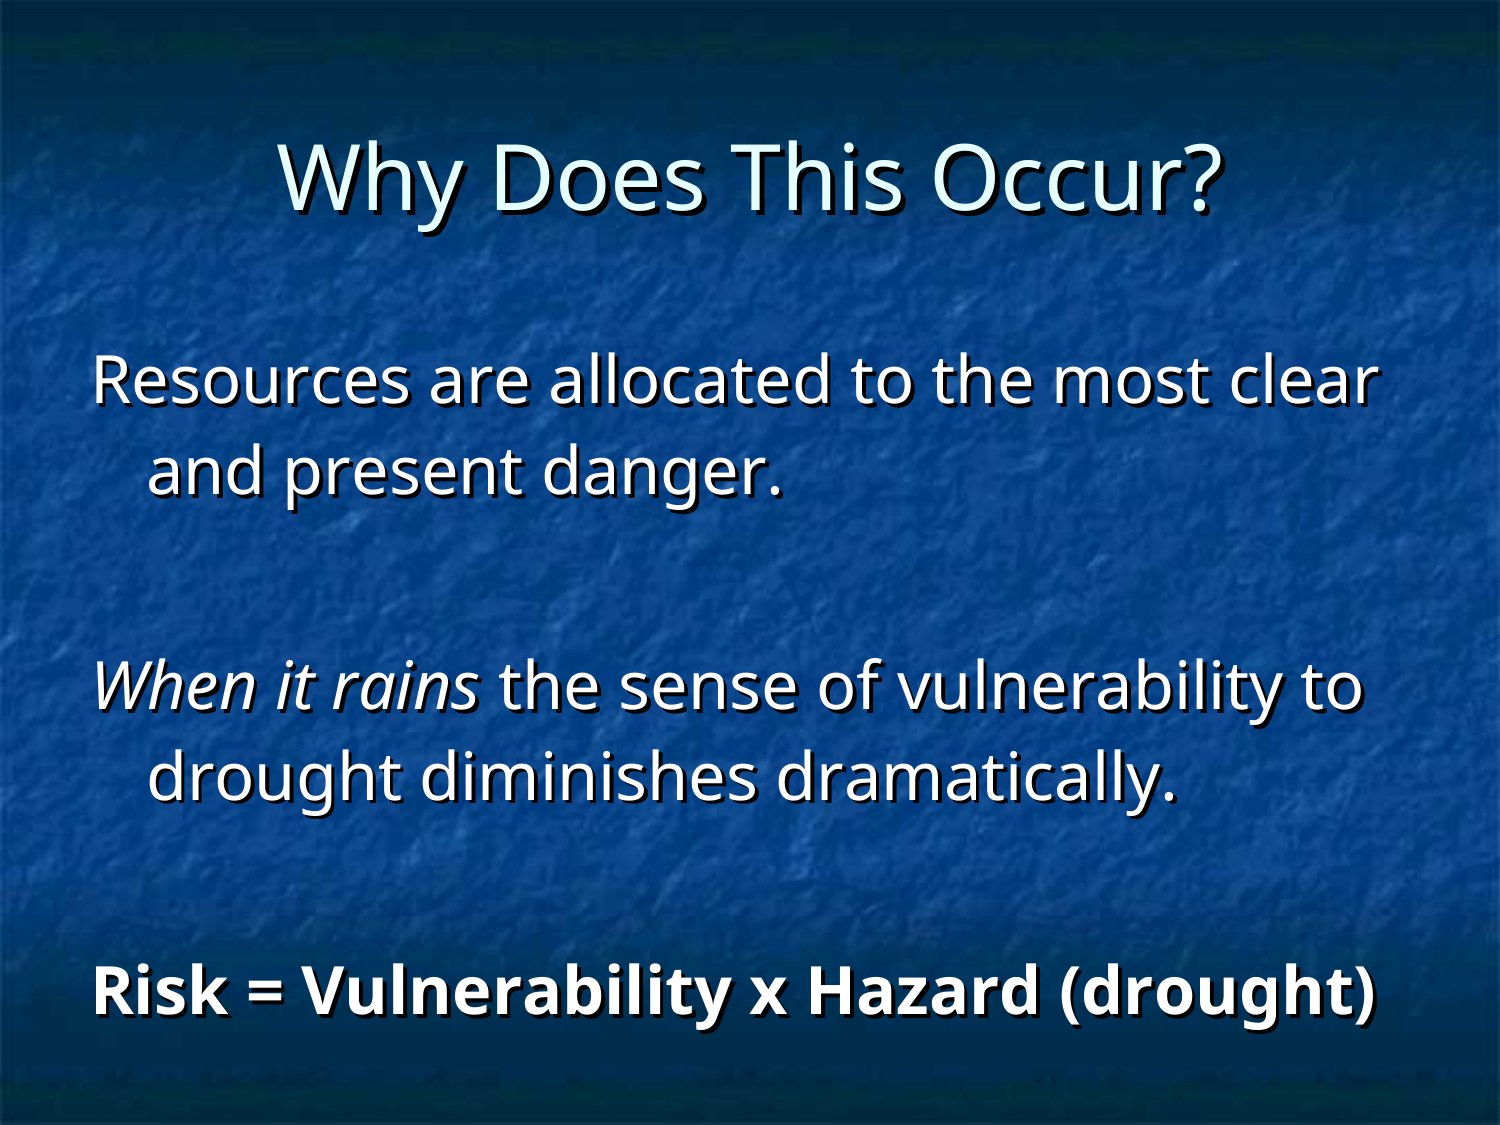

Why Does This Occur?
Resources are allocated to the most clear and present danger.
When it rains the sense of vulnerability to drought diminishes dramatically.
Risk = Vulnerability x Hazard (drought)